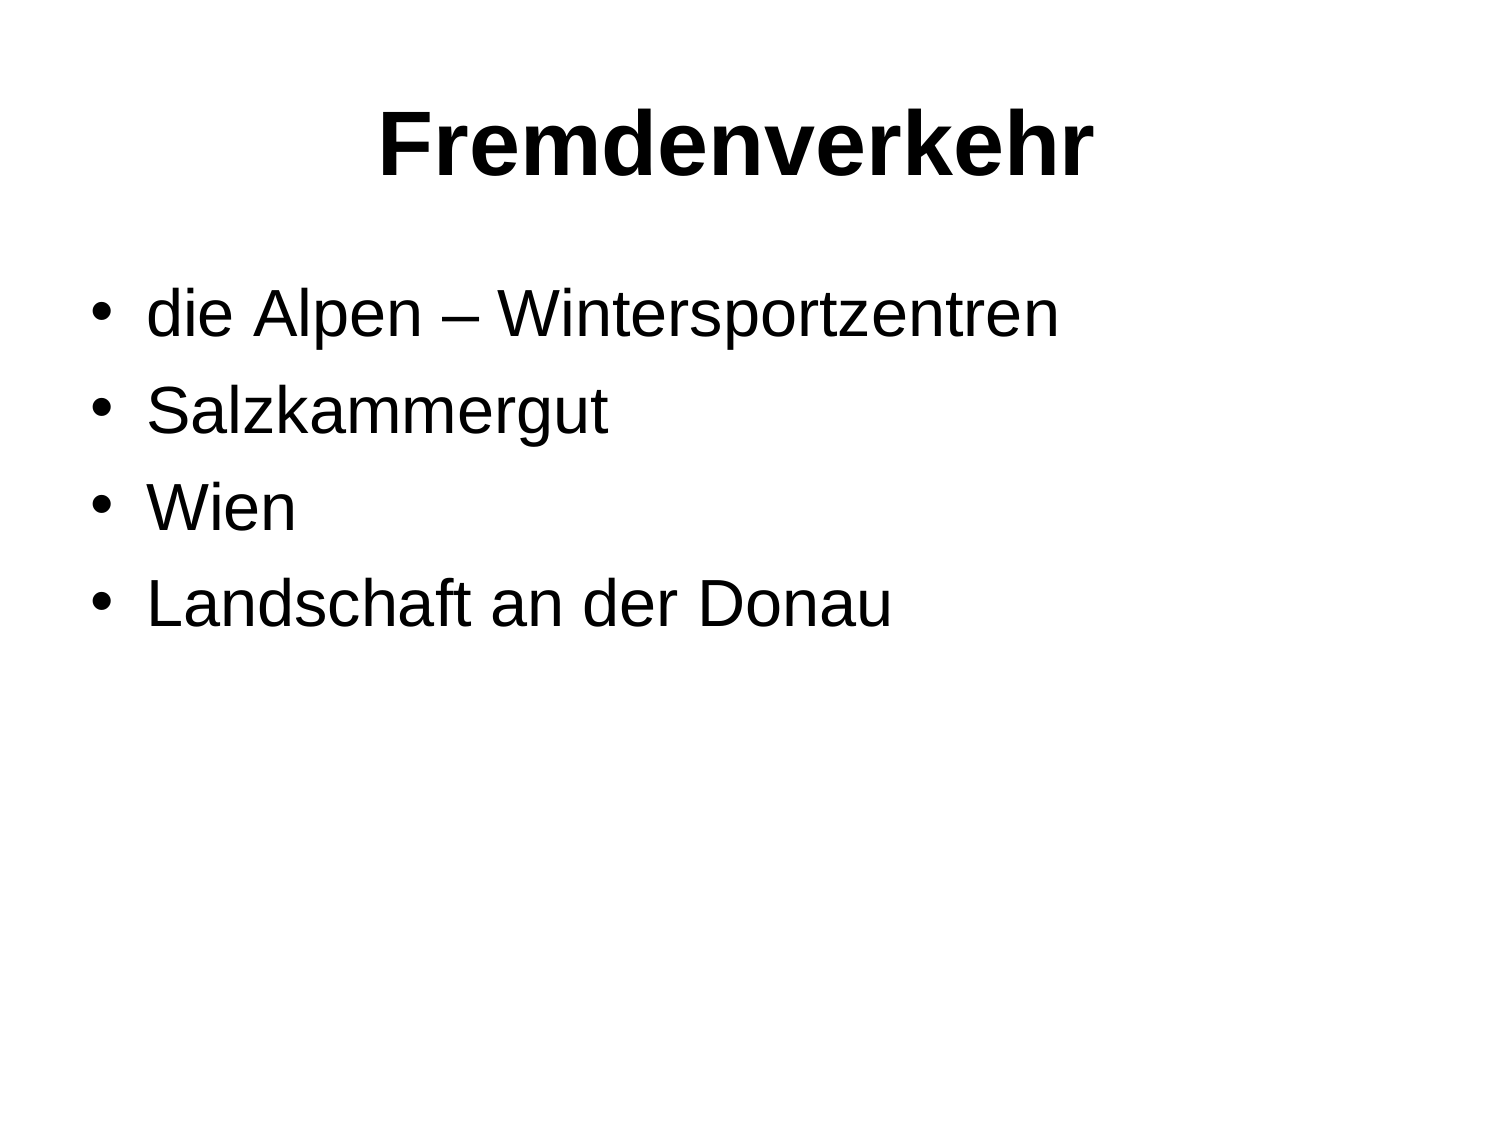

# Fremdenverkehr
die Alpen – Wintersportzentren
Salzkammergut
Wien
Landschaft an der Donau